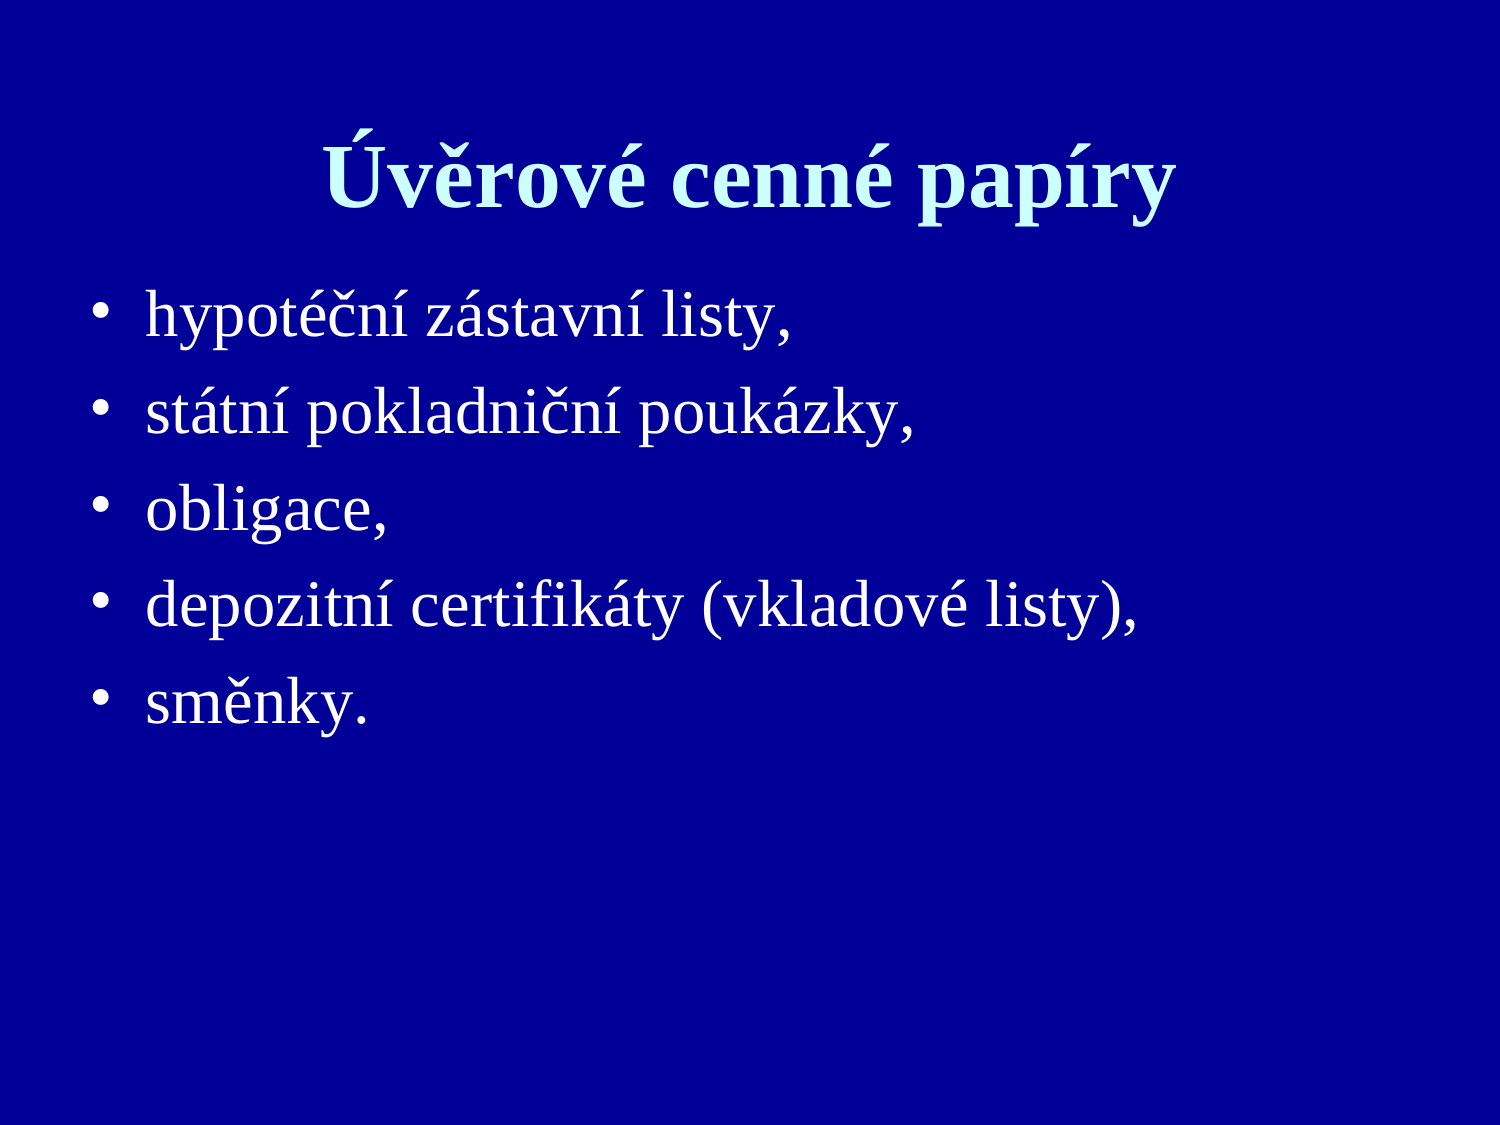

# Úvěrové cenné papíry
hypotéční zástavní listy,
státní pokladniční poukázky,
obligace,
depozitní certifikáty (vkladové listy),
směnky.